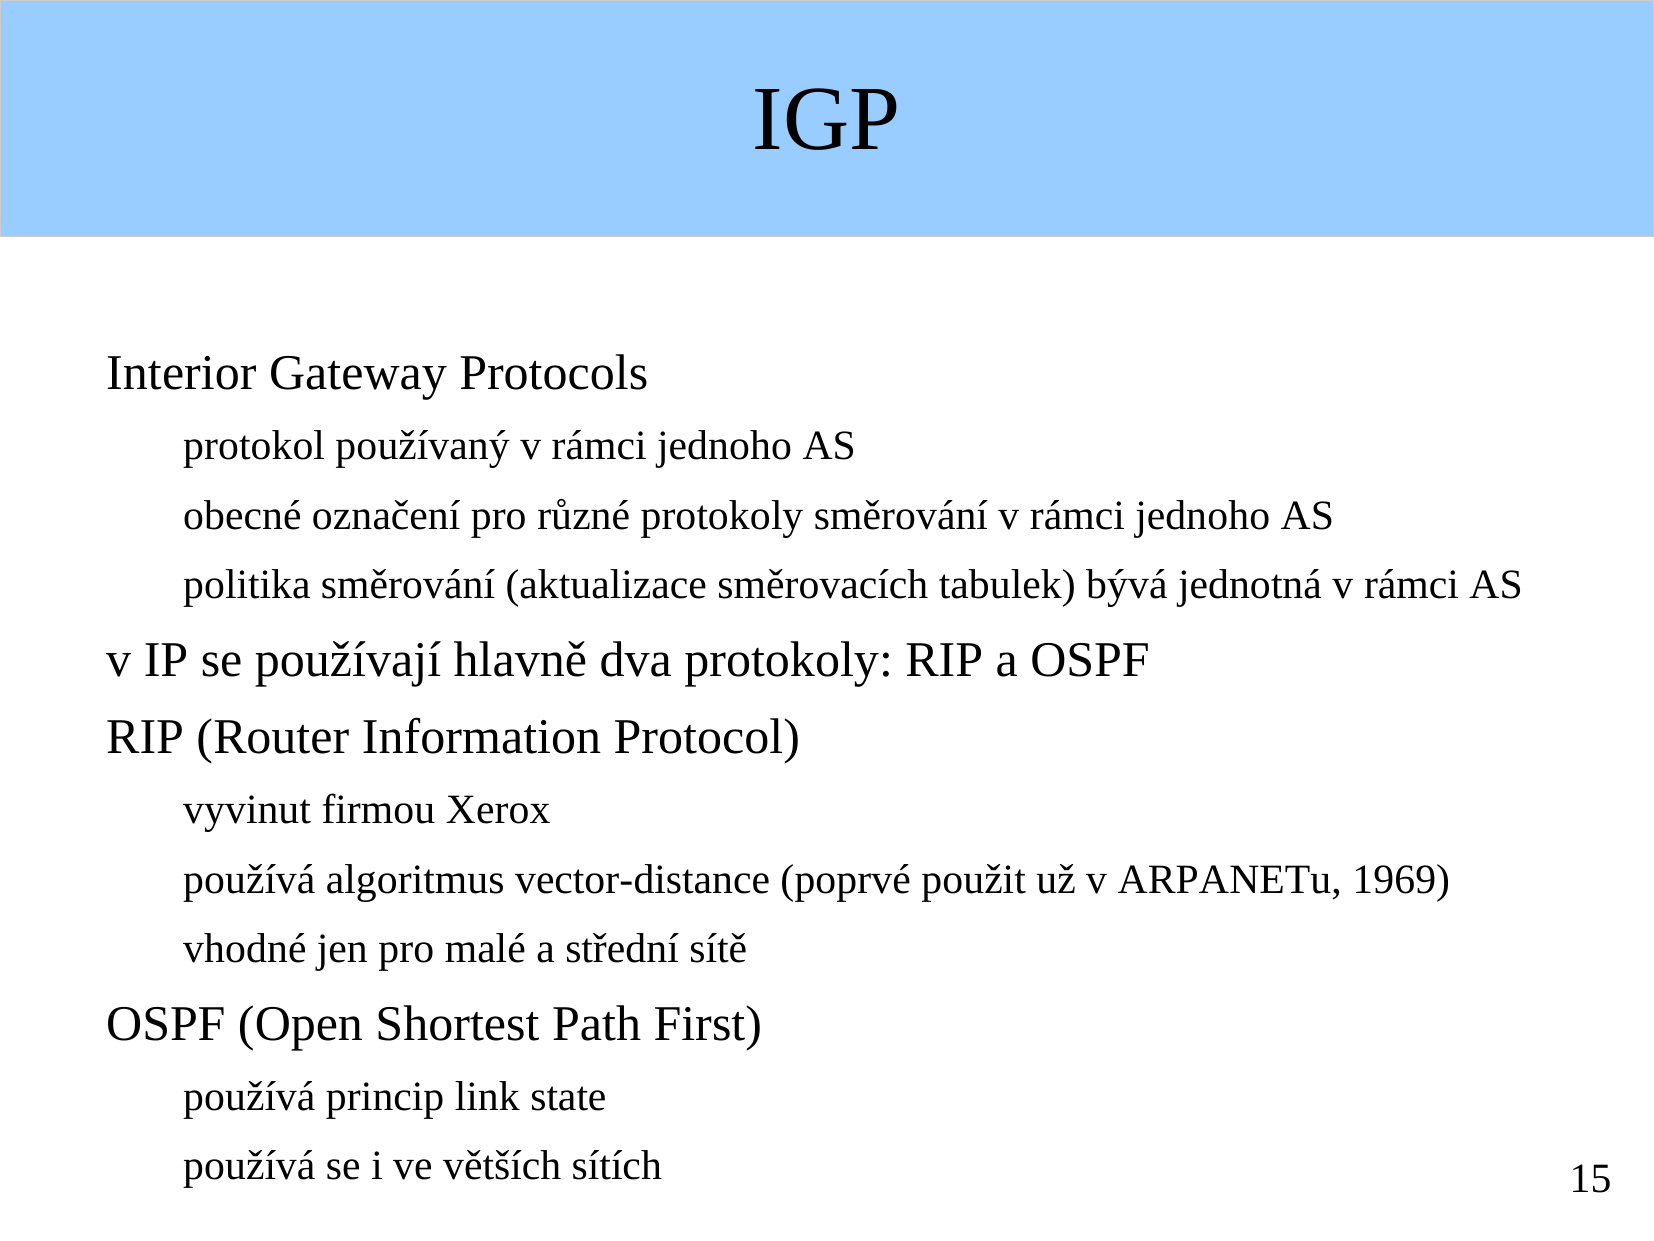

# IGP
Interior Gateway Protocols
protokol používaný v rámci jednoho AS
obecné označení pro různé protokoly směrování v rámci jednoho AS
politika směrování (aktualizace směrovacích tabulek) bývá jednotná v rámci AS
v IP se používají hlavně dva protokoly: RIP a OSPF
RIP (Router Information Protocol)
vyvinut firmou Xerox
používá algoritmus vector-distance (poprvé použit už v ARPANETu, 1969)
vhodné jen pro malé a střední sítě
OSPF (Open Shortest Path First)
používá princip link state
používá se i ve větších sítích